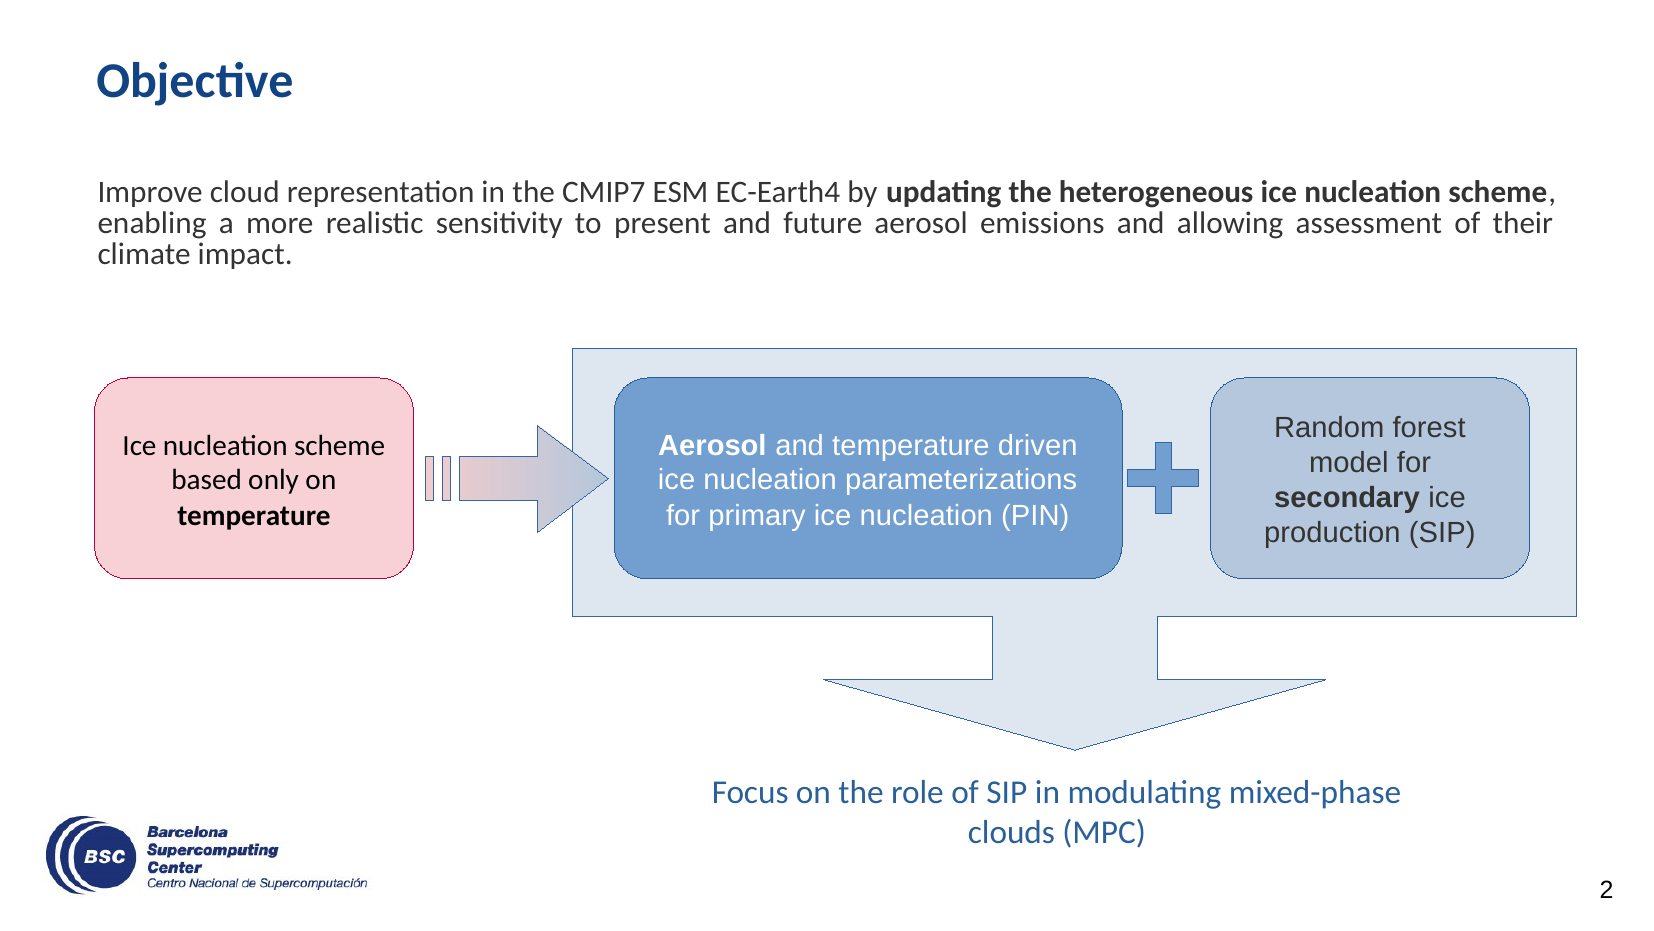

Objective
Improve cloud representation in the CMIP7 ESM EC-Earth4 by updating the heterogeneous ice nucleation scheme, enabling a more realistic sensitivity to present and future aerosol emissions and allowing assessment of their climate impact.
Ice nucleation scheme based only on temperature
Aerosol and temperature driven ice nucleation parameterizations for primary ice nucleation (PIN)
Random forest model for secondary ice production (SIP)
Focus on the role of SIP in modulating mixed-phase clouds (MPC)